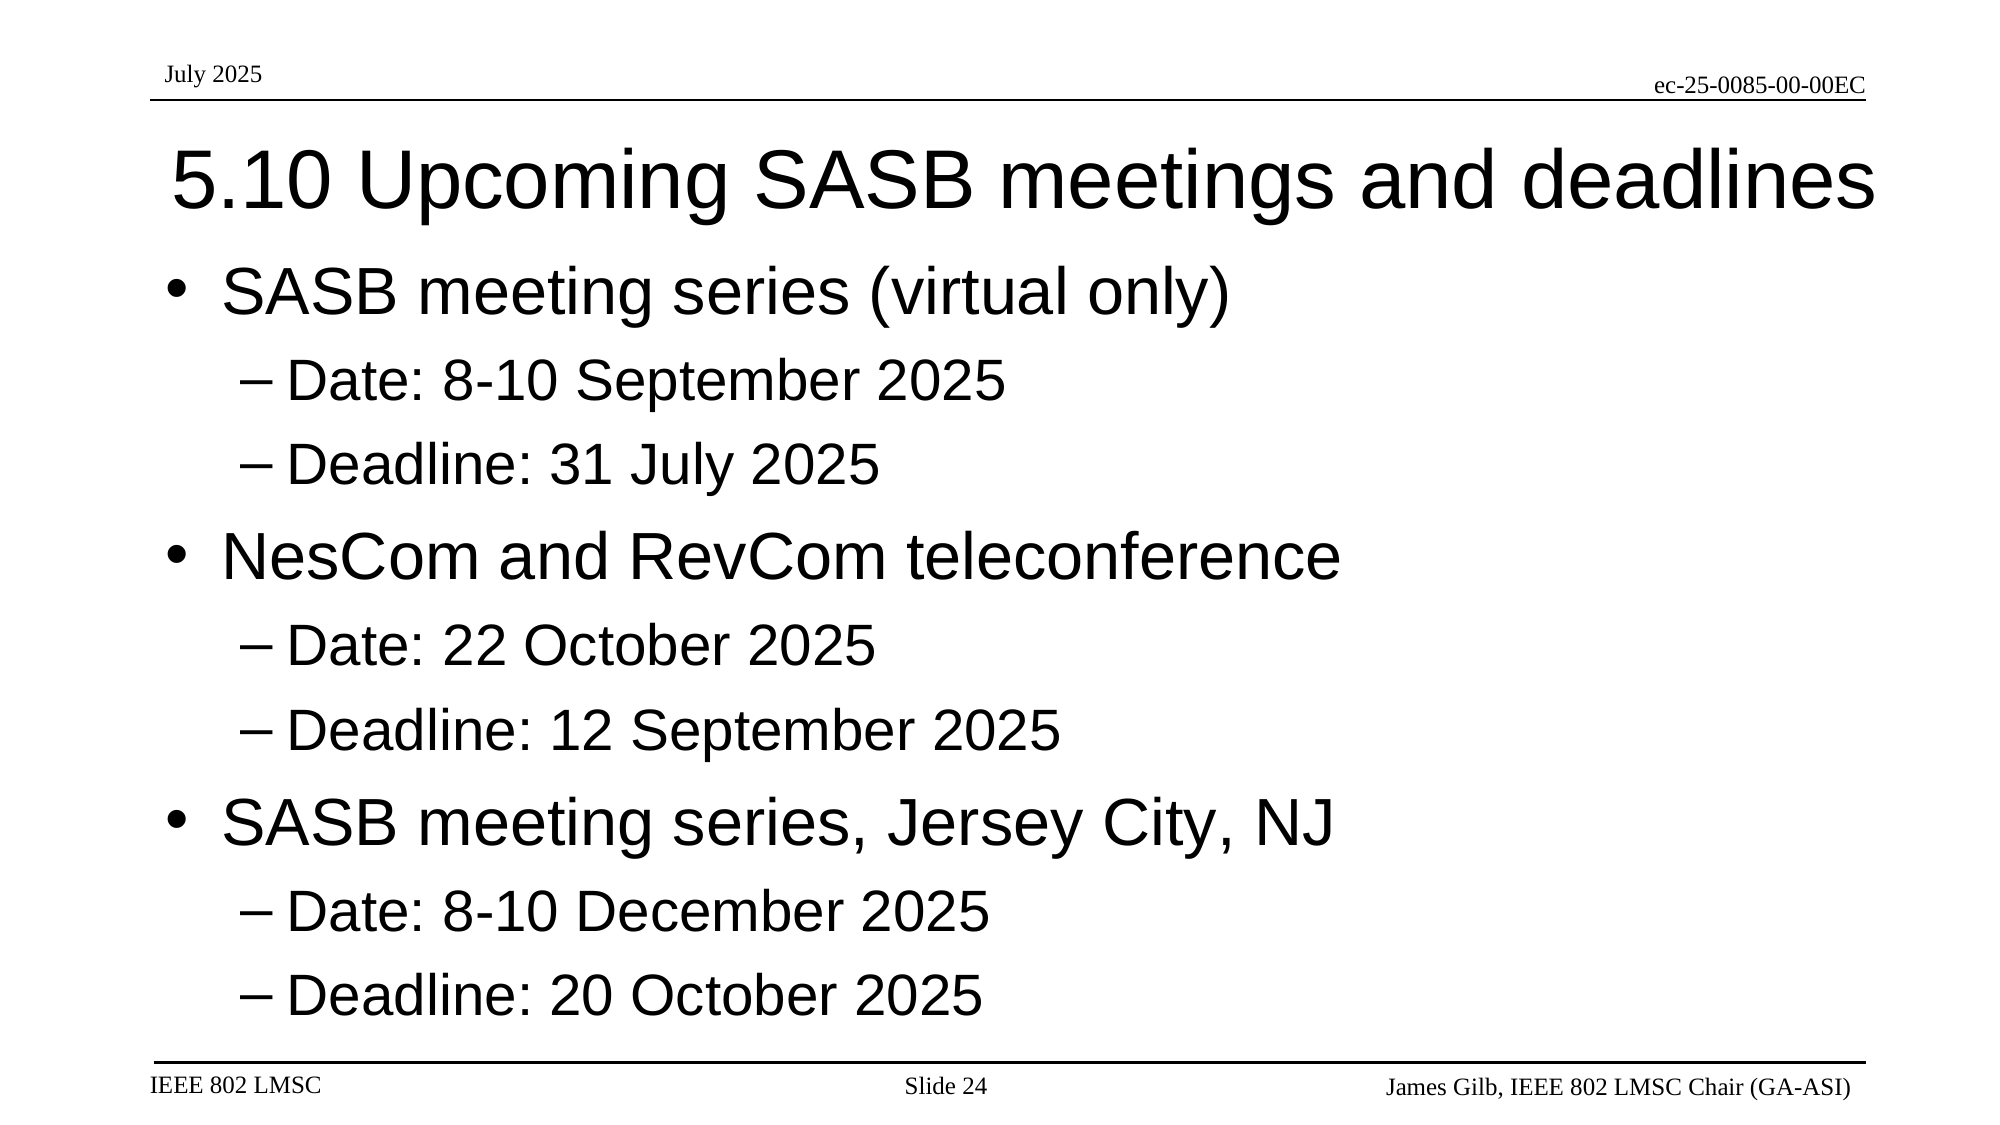

# 5.10 Upcoming SASB meetings and deadlines
SASB meeting series (virtual only)
Date: 8-10 September 2025
Deadline: 31 July 2025
NesCom and RevCom teleconference
Date: 22 October 2025
Deadline: 12 September 2025
SASB meeting series, Jersey City, NJ
Date: 8-10 December 2025
Deadline: 20 October 2025
24